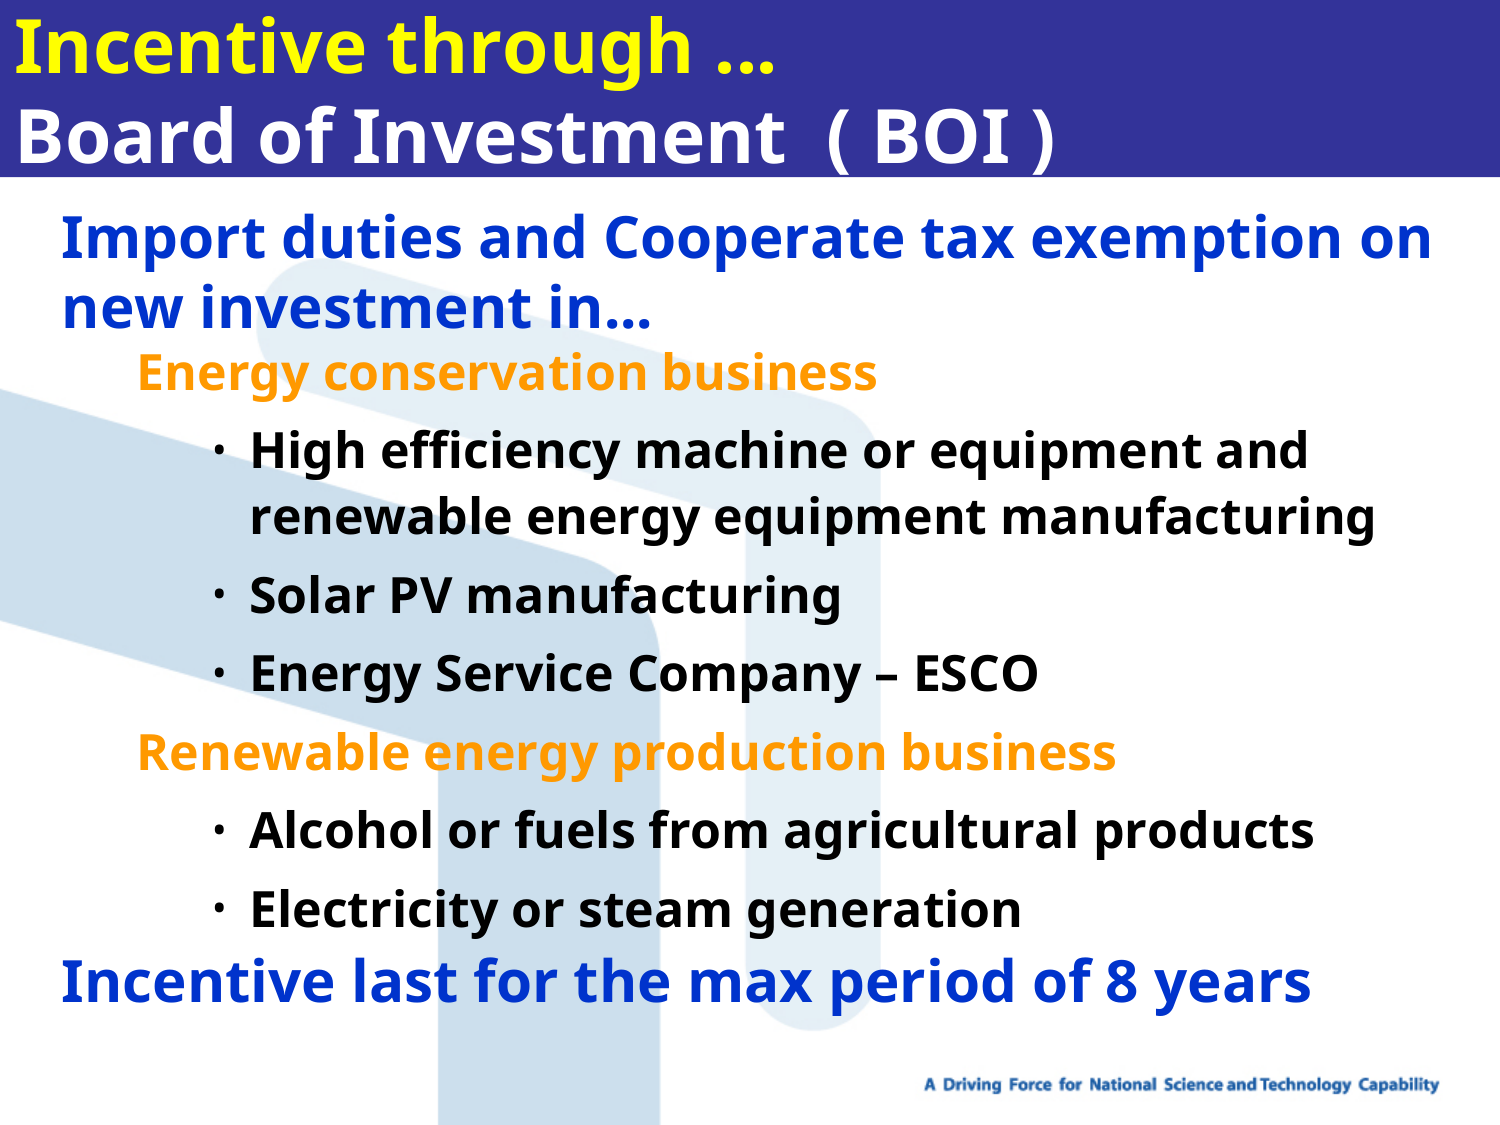

Incentive through ...
Board of Investment ( BOI )
Import duties and Cooperate tax exemption on new investment in...
Energy conservation business
High efficiency machine or equipment and renewable energy equipment manufacturing
Solar PV manufacturing
Energy Service Company – ESCO
Renewable energy production business
Alcohol or fuels from agricultural products
Electricity or steam generation
Incentive last for the max period of 8 years